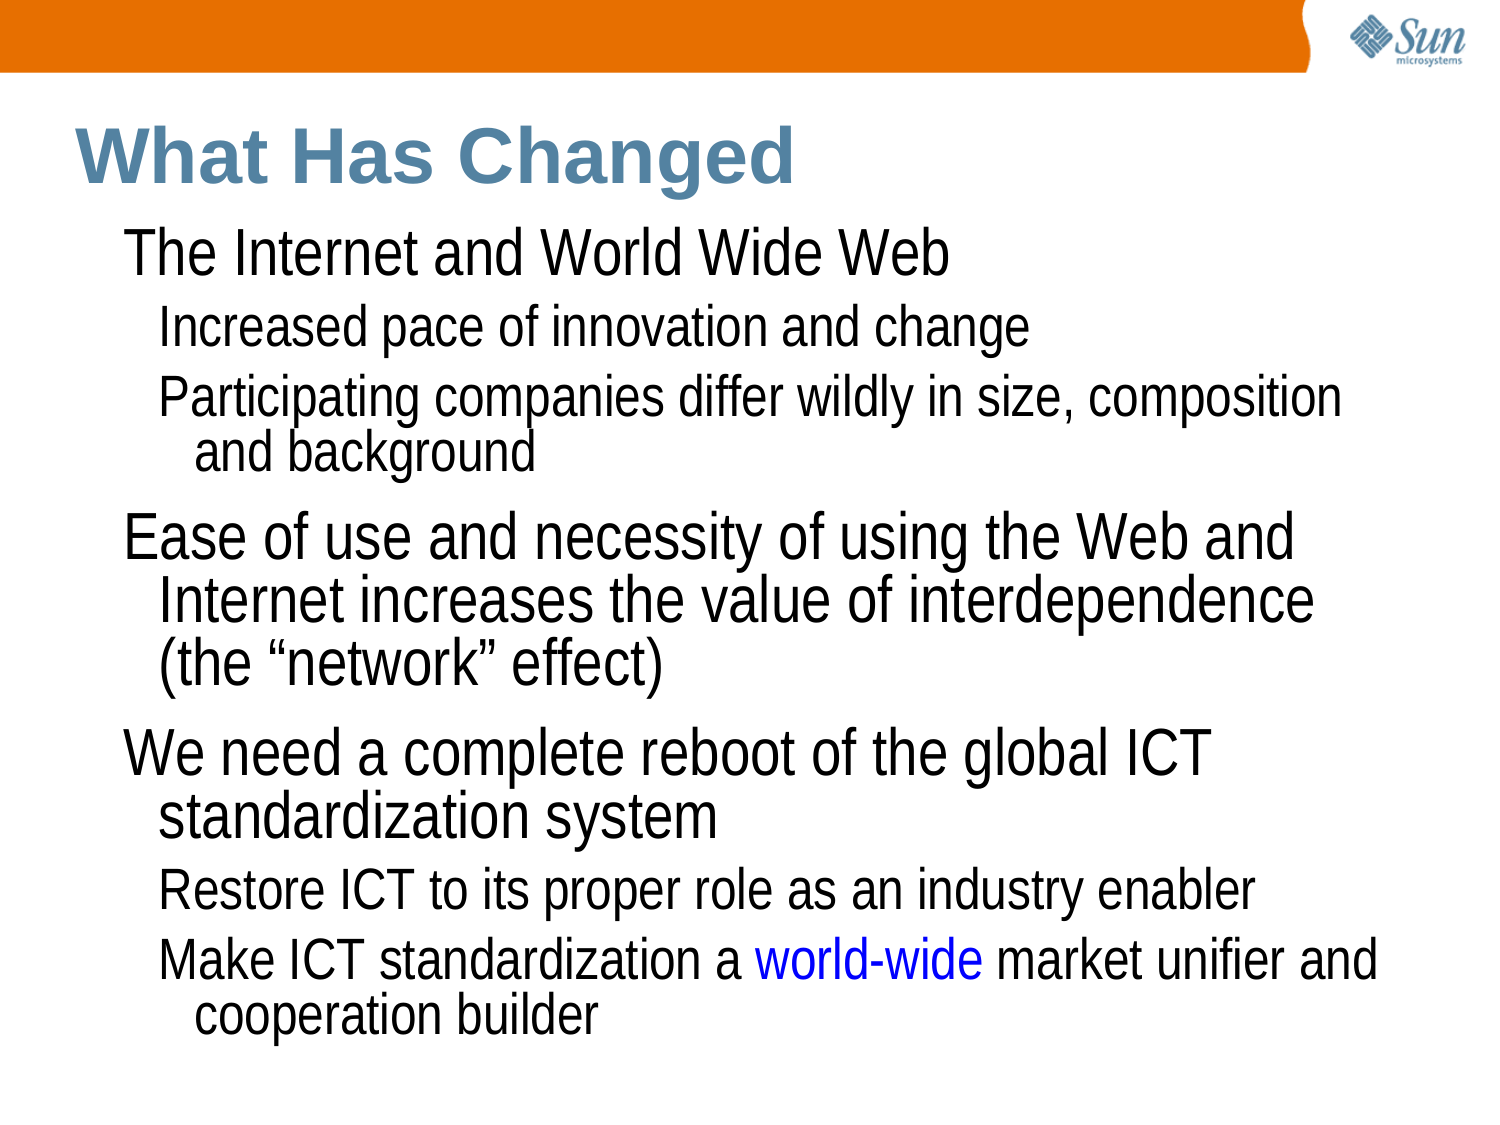

# What Has Changed
The Internet and World Wide Web
Increased pace of innovation and change
Participating companies differ wildly in size, composition and background
Ease of use and necessity of using the Web and Internet increases the value of interdependence (the “network” effect)
We need a complete reboot of the global ICT standardization system
Restore ICT to its proper role as an industry enabler
Make ICT standardization a world-wide market unifier and cooperation builder